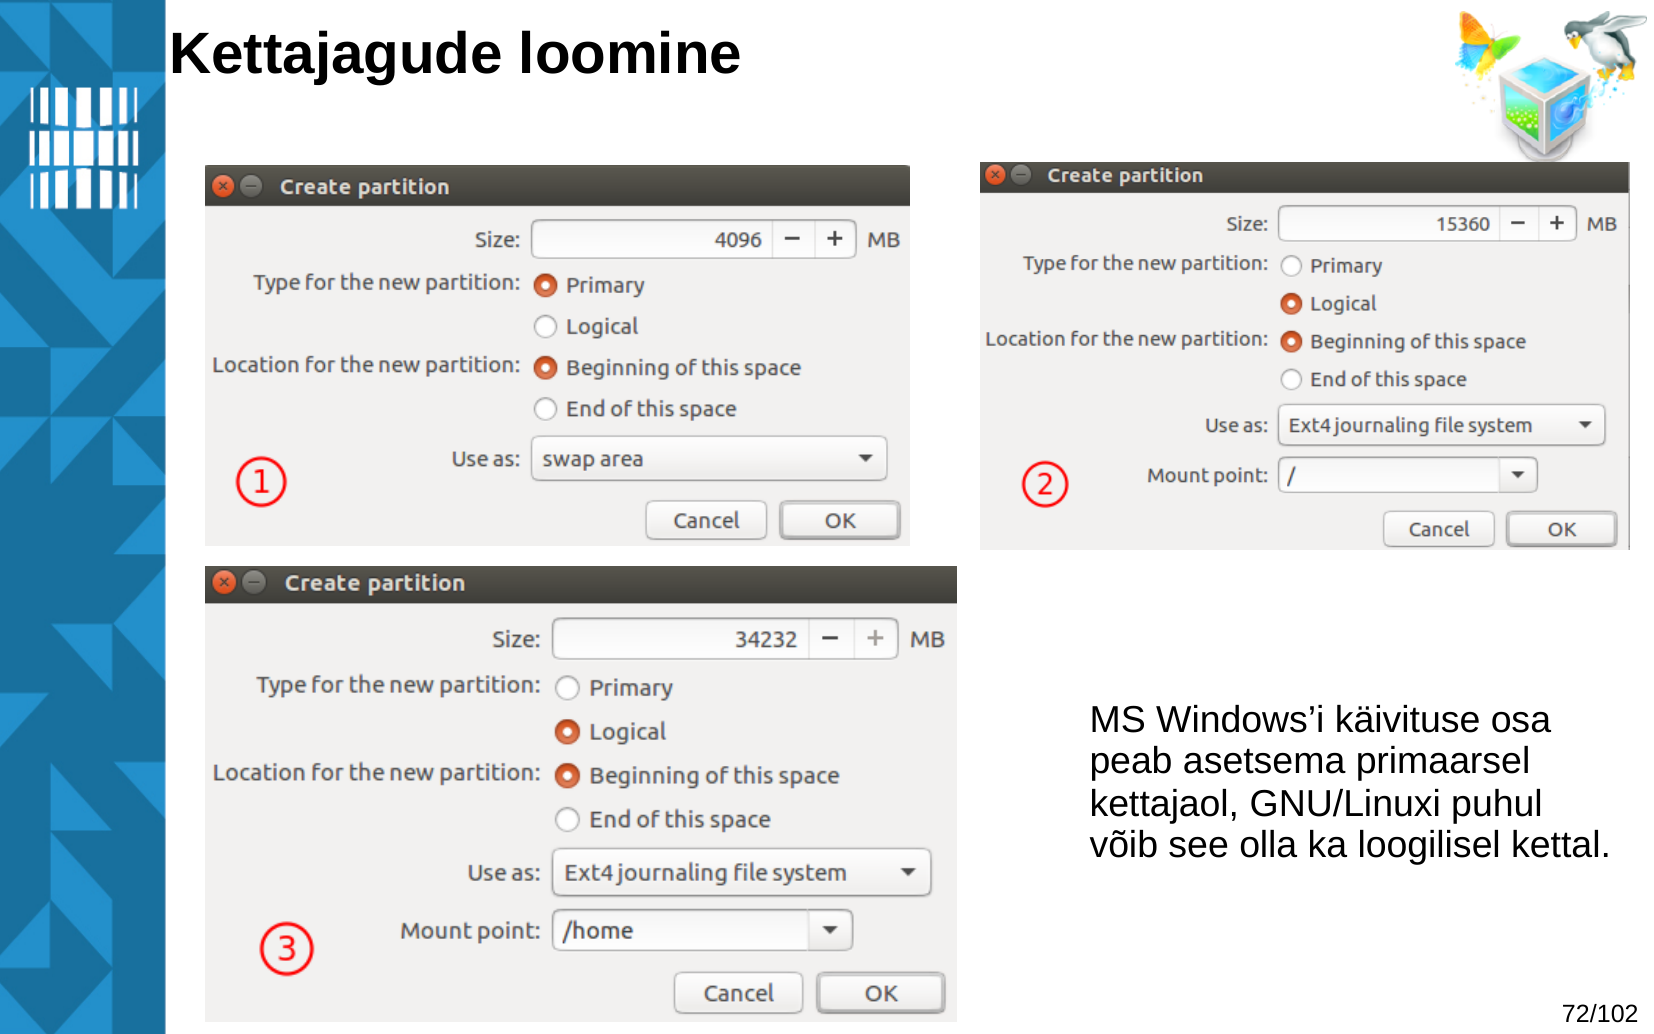

# Kettajagude loomine
MS Windows’i käivituse osa peab asetsema primaarsel kettajaol, GNU/Linuxi puhul võib see olla ka loogilisel kettal.